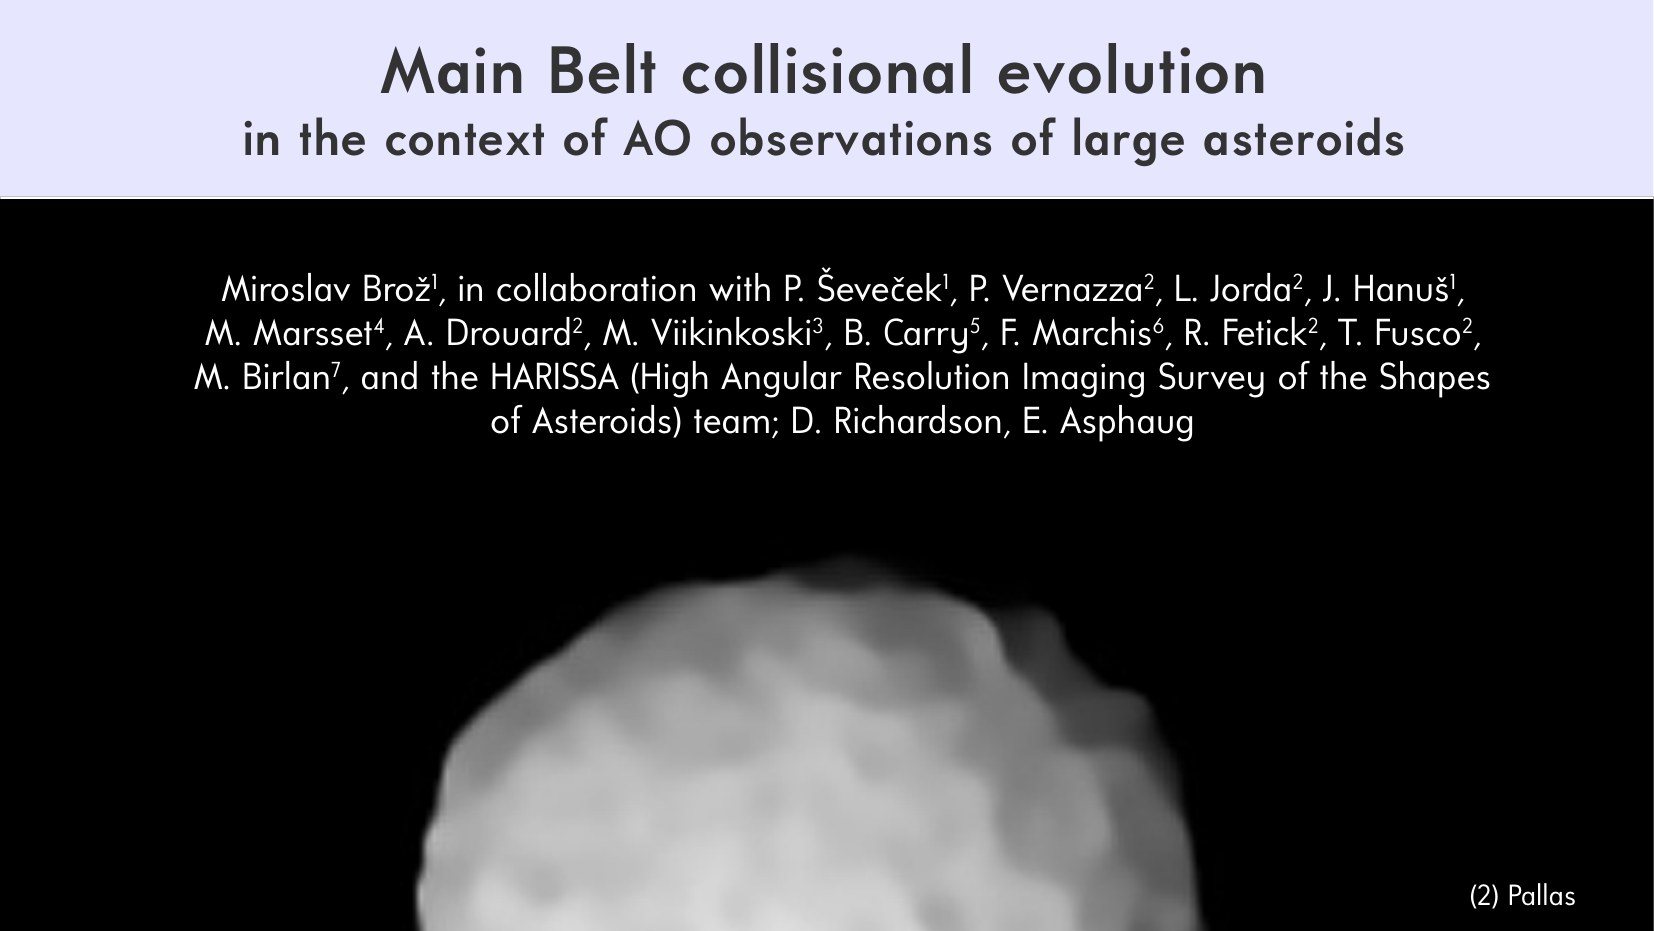

# Main Belt collisional evolution in the context of AO observations of large asteroids
Miroslav Brož1, in collaboration with P. Ševeček1, P. Vernazza2, L. Jorda2, J. Hanuš1,
M. Marsset4, A. Drouard2, M. Viikinkoski3, B. Carry5, F. Marchis6, R. Fetick2, T. Fusco2, M. Birlan7, and the HARISSA (High Angular Resolution Imaging Survey of the Shapes of Asteroids) team; D. Richardson, E. Asphaug
(2) Pallas